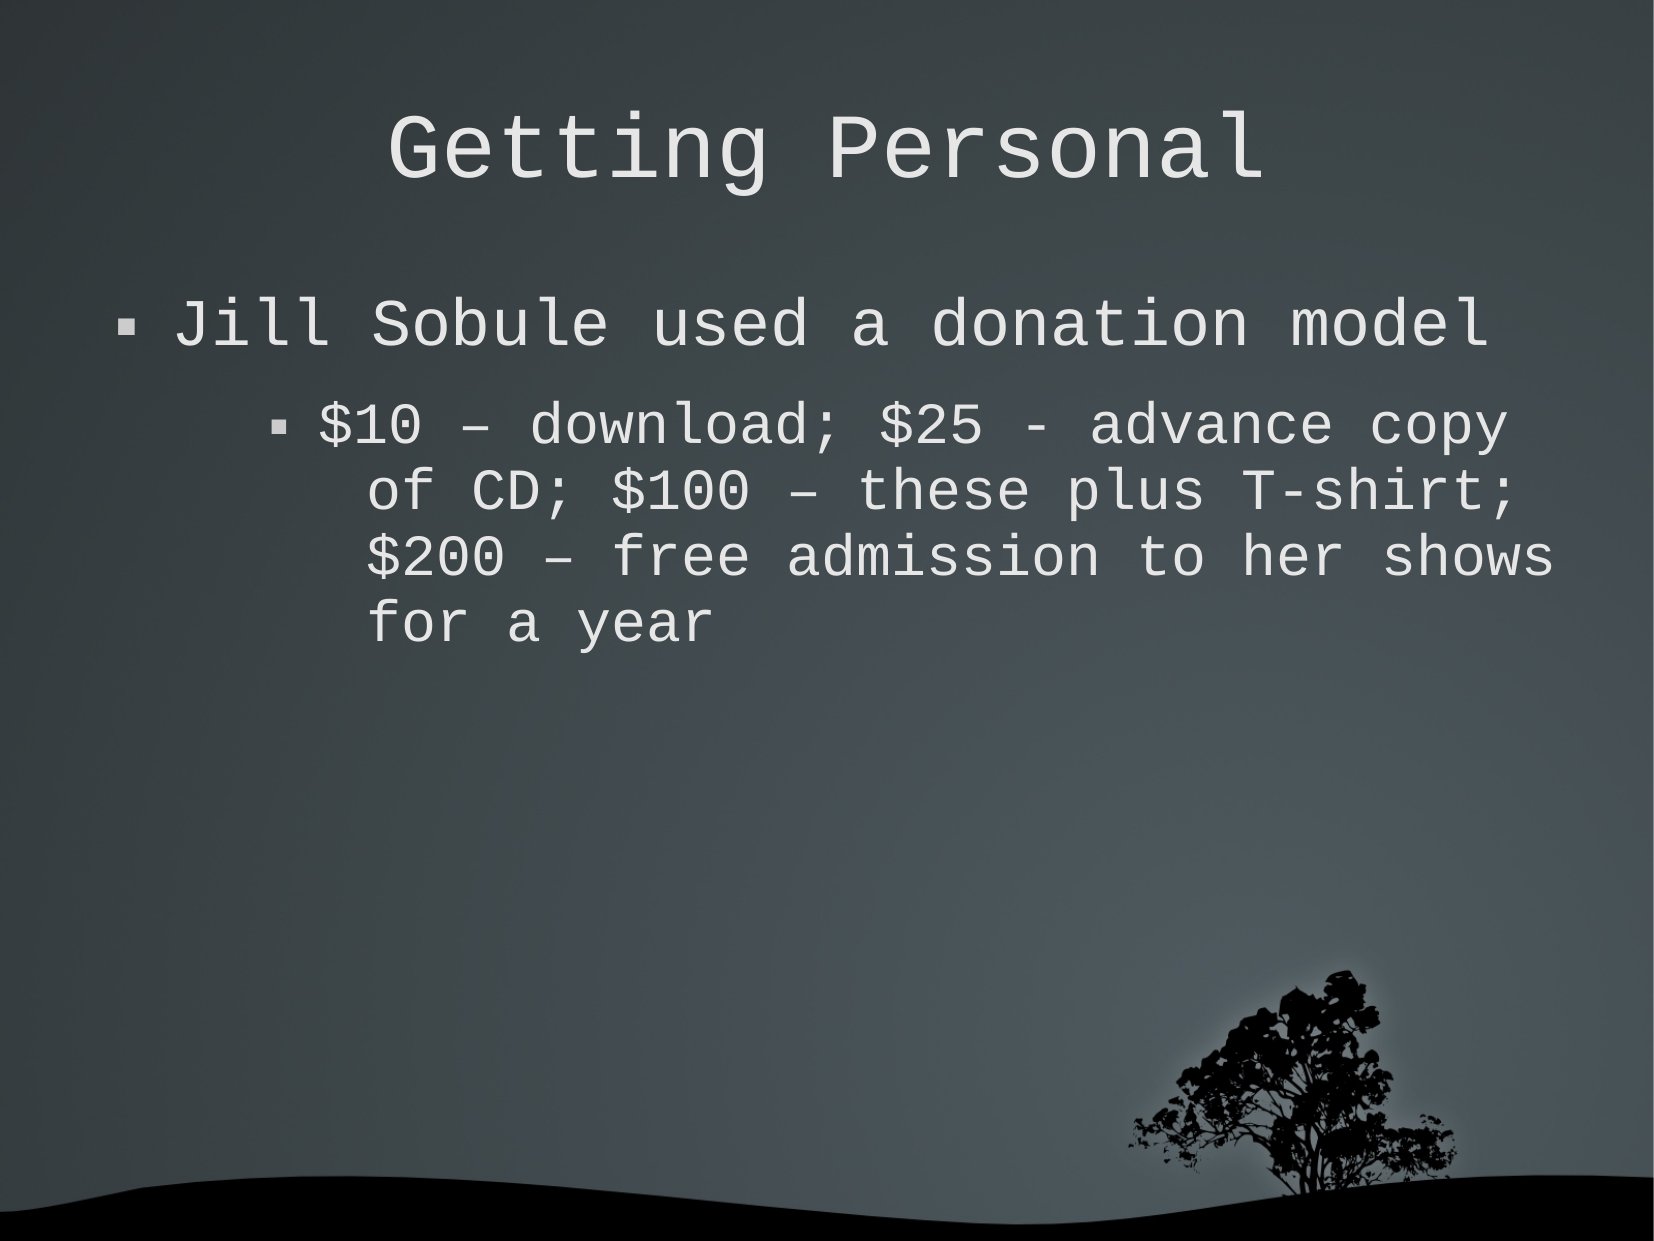

# Getting Personal
Jill Sobule used a donation model
$10 – download; $25 - advance copy of CD; $100 – these plus T-shirt; $200 – free admission to her shows for a year